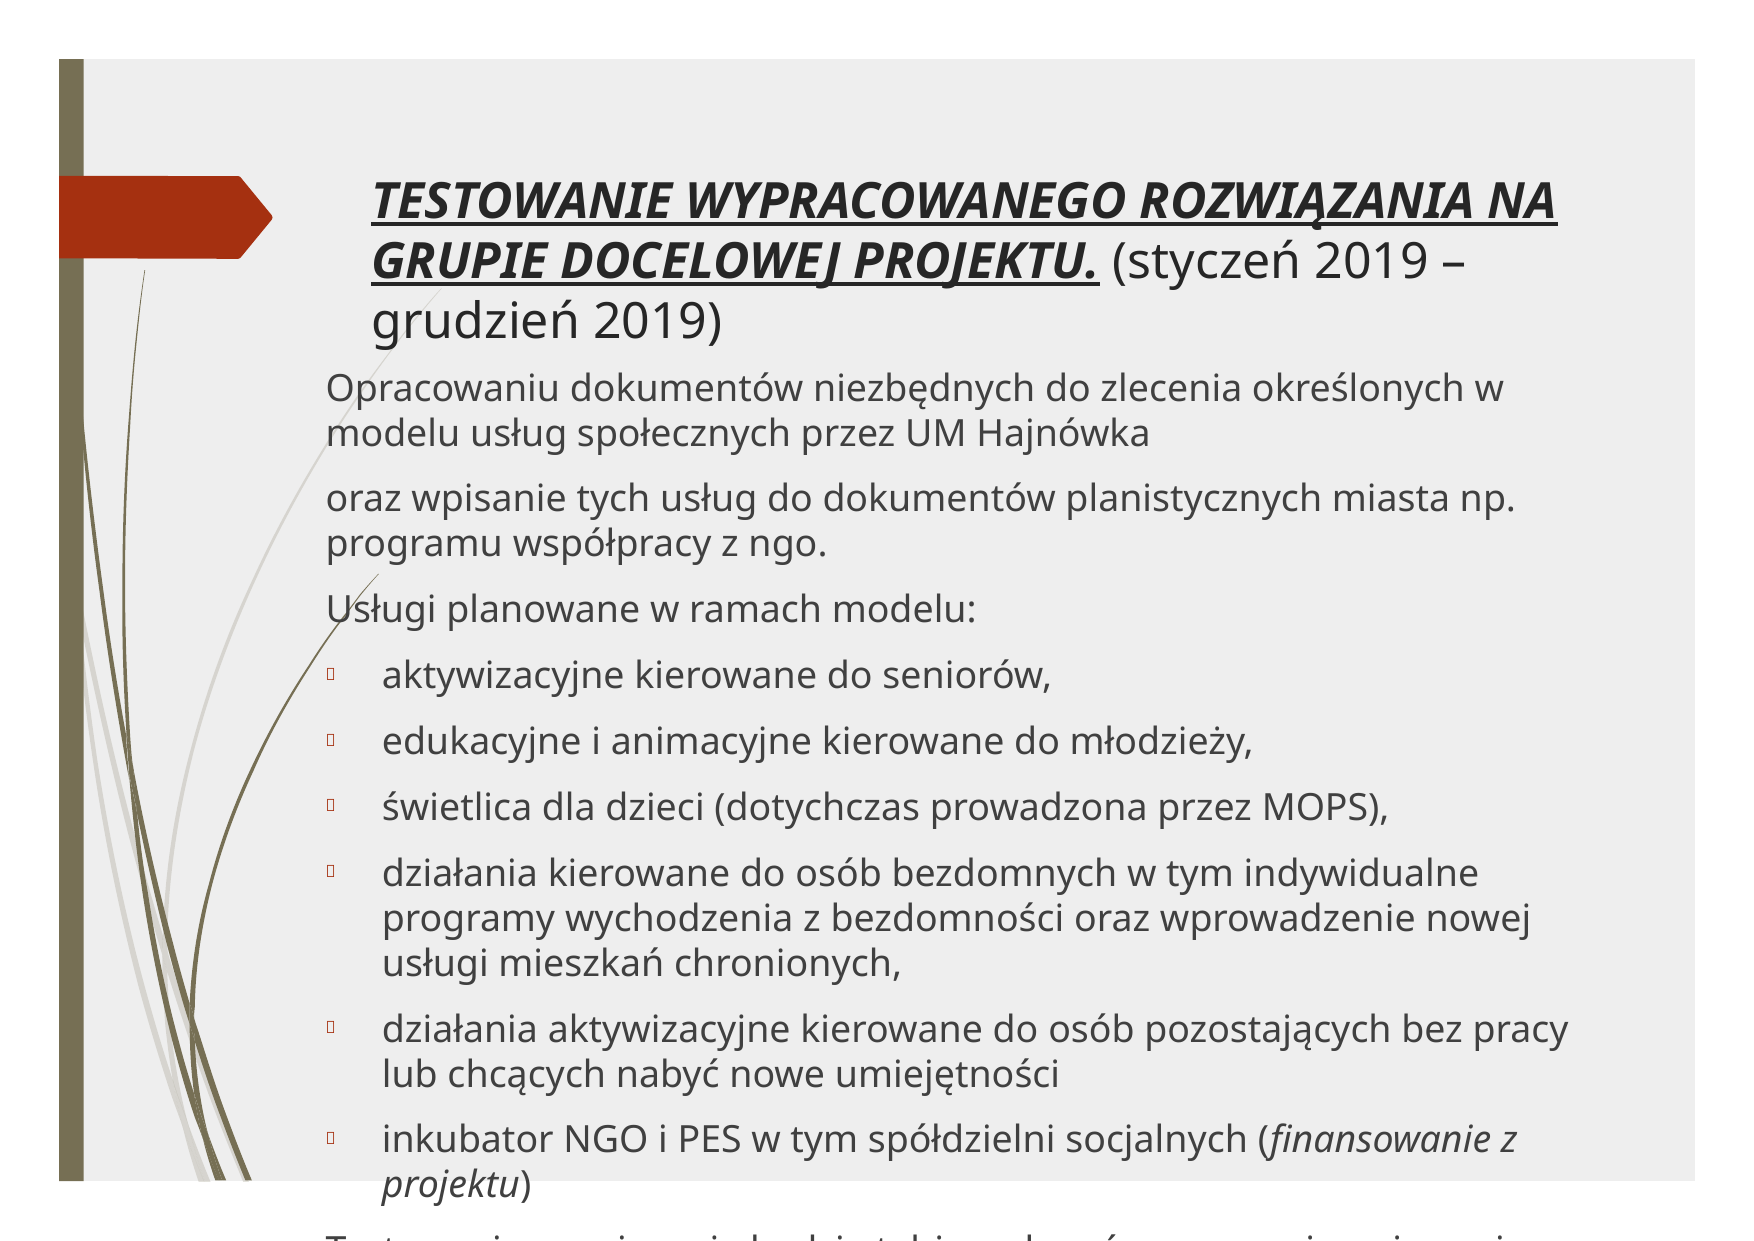

# TESTOWANIE WYPRACOWANEGO ROZWIĄZANIA NA GRUPIE DOCELOWEJ PROJEKTU. (styczeń 2019 – grudzień 2019)
Opracowaniu dokumentów niezbędnych do zlecenia określonych w modelu usług społecznych przez UM Hajnówka
oraz wpisanie tych usług do dokumentów planistycznych miasta np. programu współpracy z ngo.
Usługi planowane w ramach modelu:
aktywizacyjne kierowane do seniorów,
edukacyjne i animacyjne kierowane do młodzieży,
świetlica dla dzieci (dotychczas prowadzona przez MOPS),
działania kierowane do osób bezdomnych w tym indywidualne programy wychodzenia z bezdomności oraz wprowadzenie nowej usługi mieszkań chronionych,
działania aktywizacyjne kierowane do osób pozostających bez pracy lub chcących nabyć nowe umiejętności
inkubator NGO i PES w tym spółdzielni socjalnych (finansowanie z projektu)
Testowanie rozwiązania będzie także polegać na wsparciu animacyjnym i doradczym tworzonego
Konsorcjum PES/konsorcjów PES tak aby mogły wziąć udział w procedurze zlecenia.